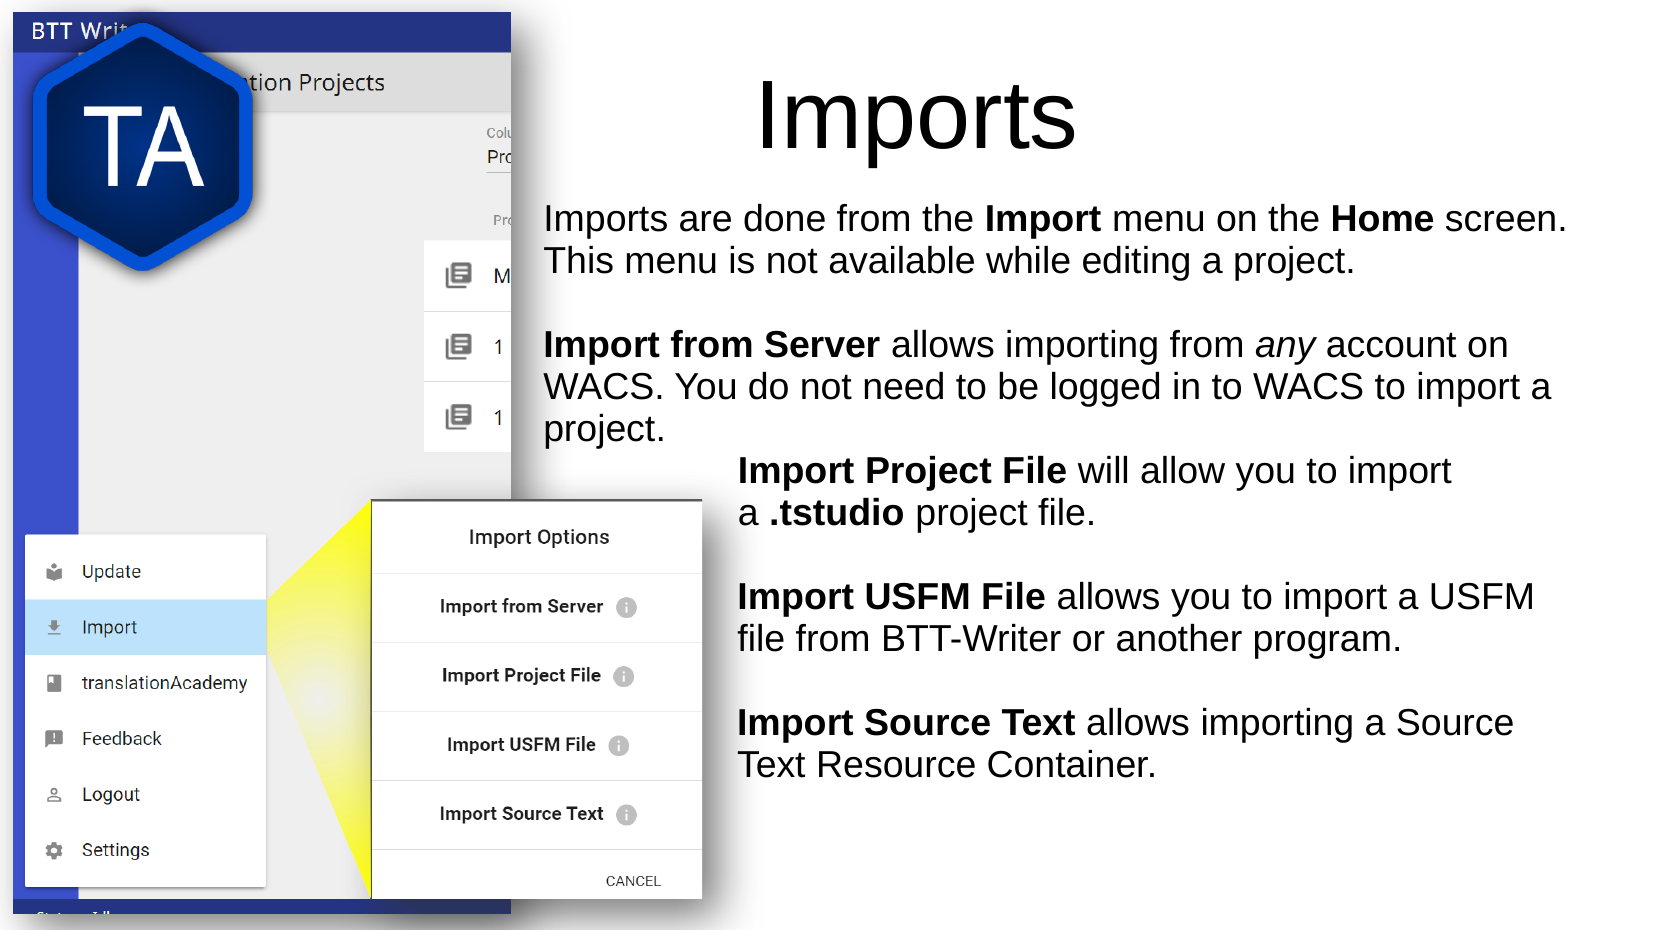

# Imports
Imports are done from the Import menu on the Home screen. This menu is not available while editing a project.
Import from Server allows importing from any account on WACS. You do not need to be logged in to WACS to import a project.
Import Project File will allow you to import a .tstudio project file.
Import USFM File allows you to import a USFM file from BTT-Writer or another program.
Import Source Text allows importing a Source Text Resource Container.